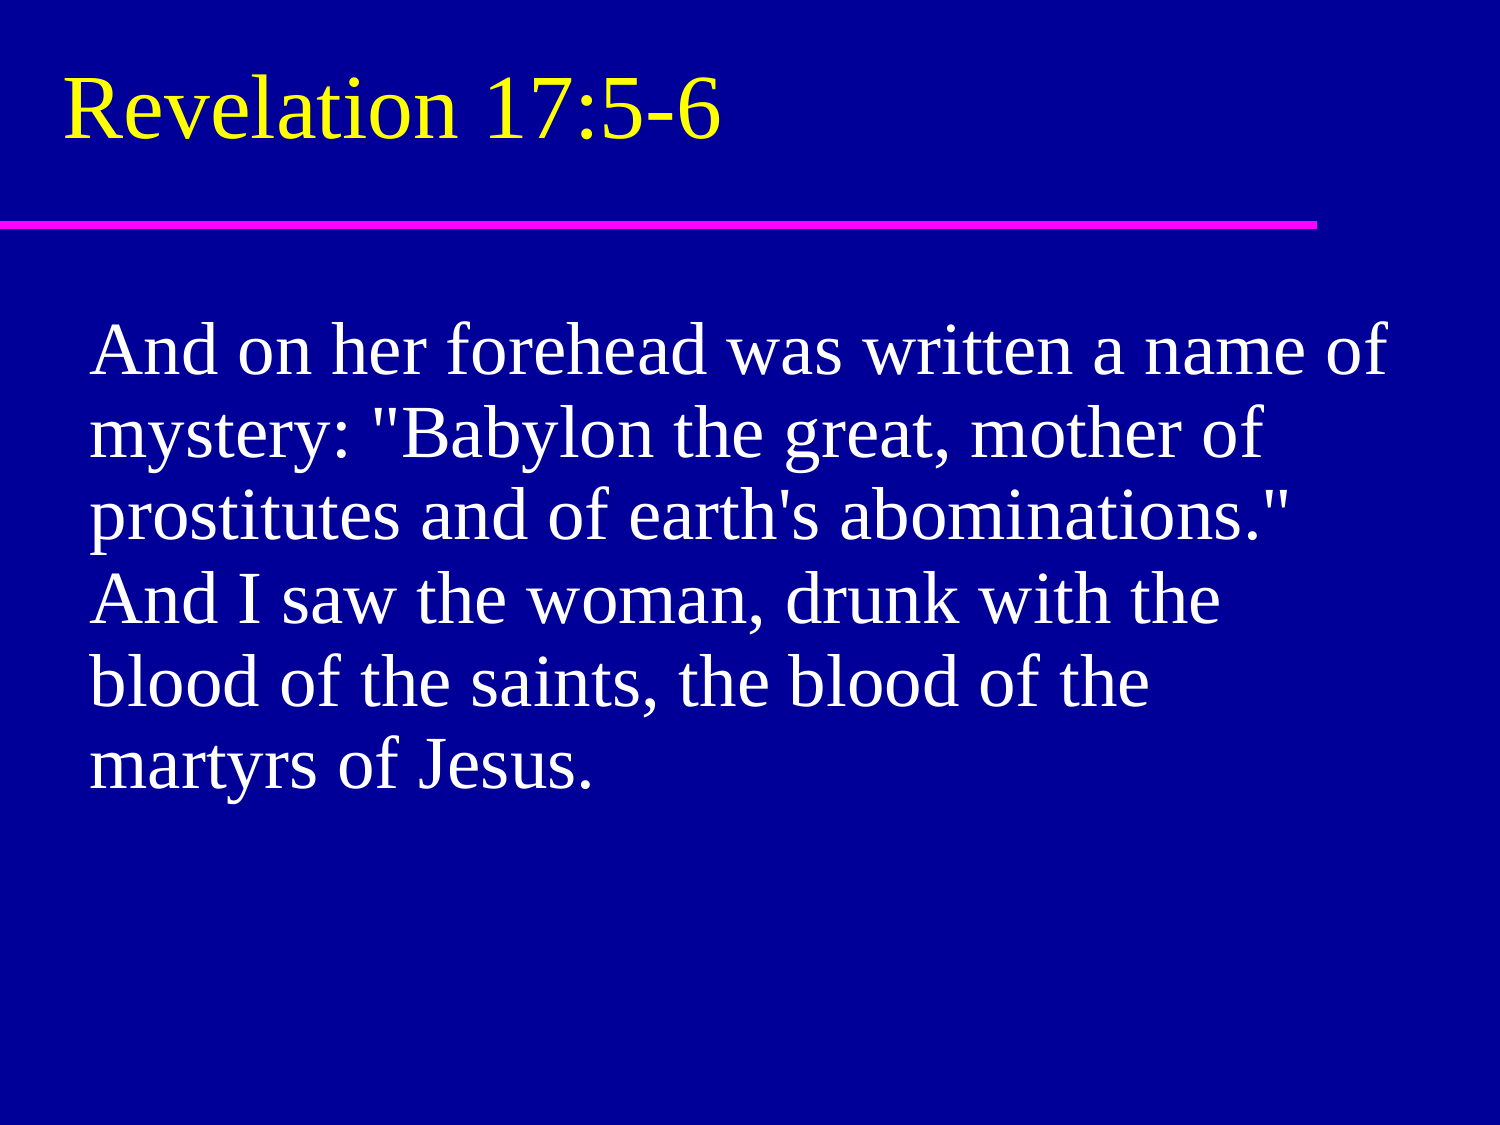

# Revelation 17:5-6
And on her forehead was written a name of mystery: "Babylon the great, mother of prostitutes and of earth's abominations." And I saw the woman, drunk with the blood of the saints, the blood of the martyrs of Jesus.